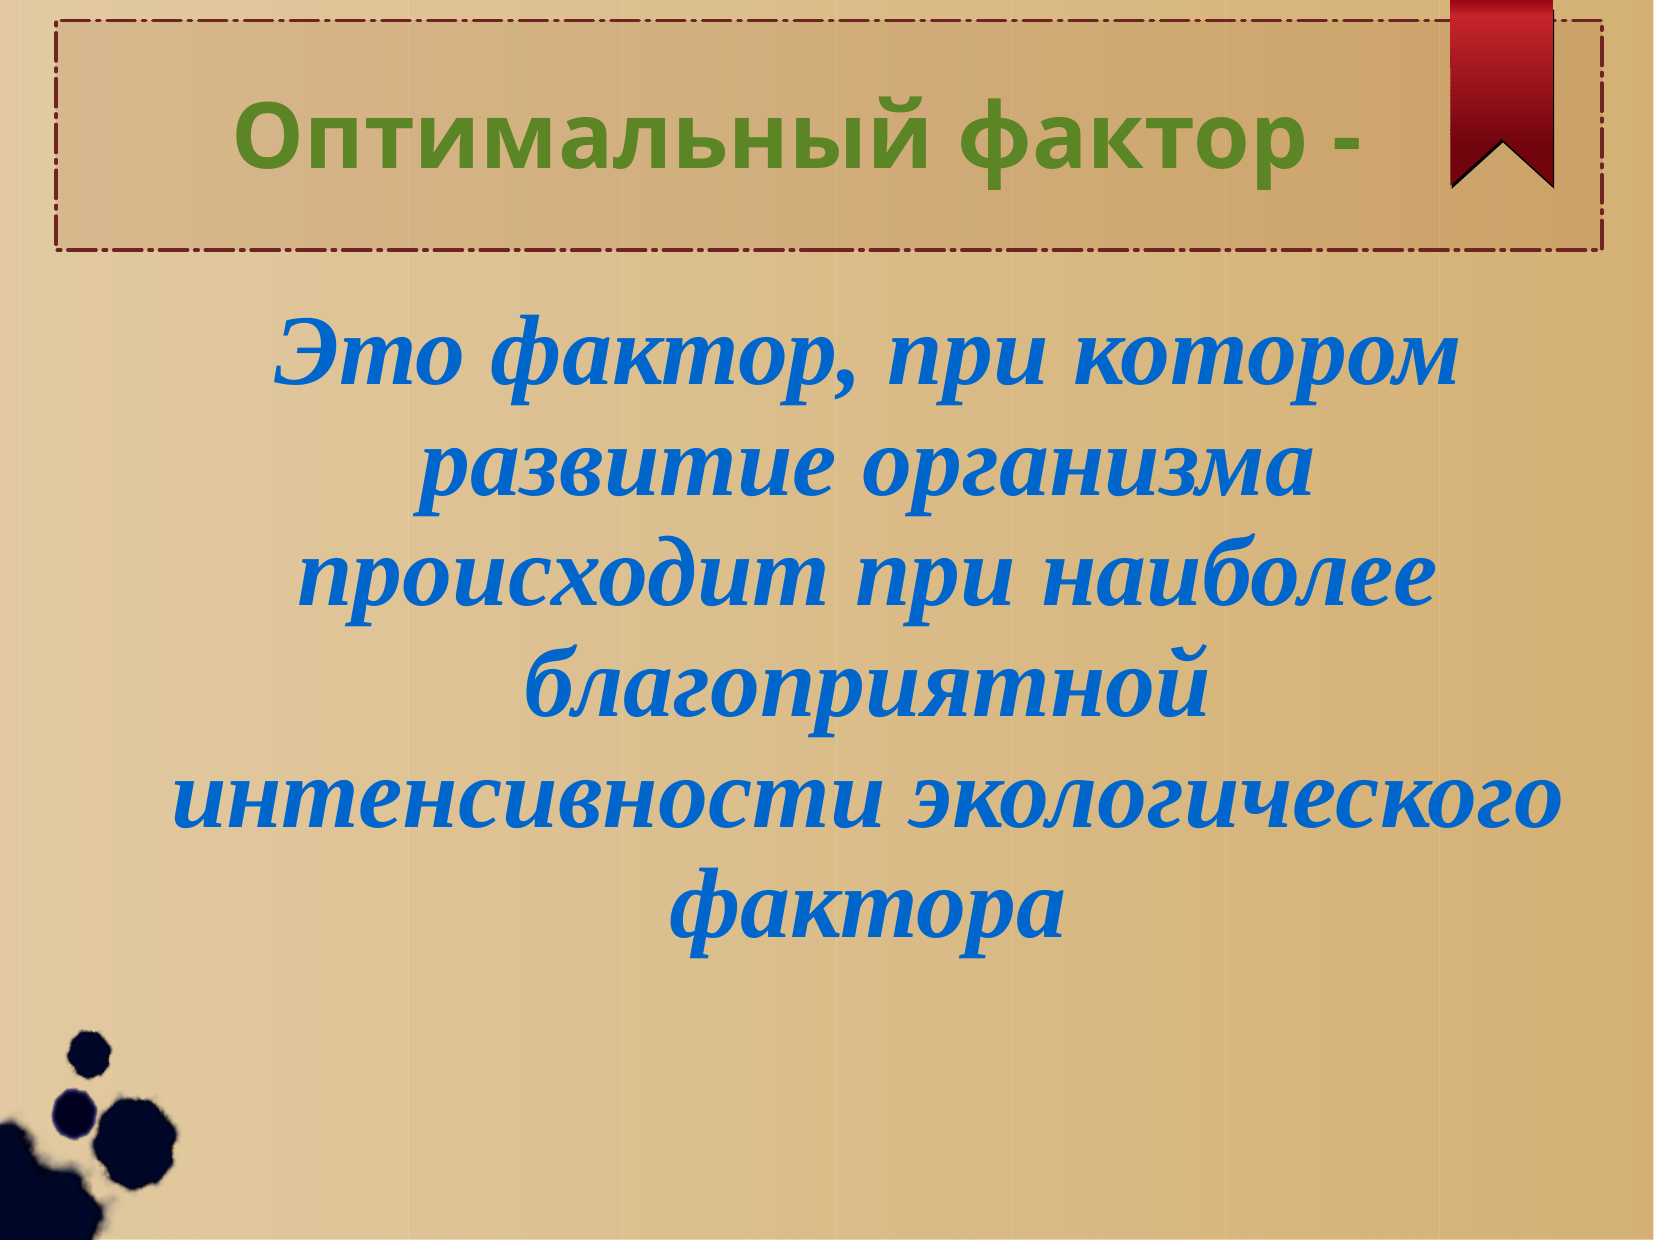

# Оптимальный фактор -
Это фактор, при котором развитие организма происходит при наиболее благоприятной интенсивности экологического фактора